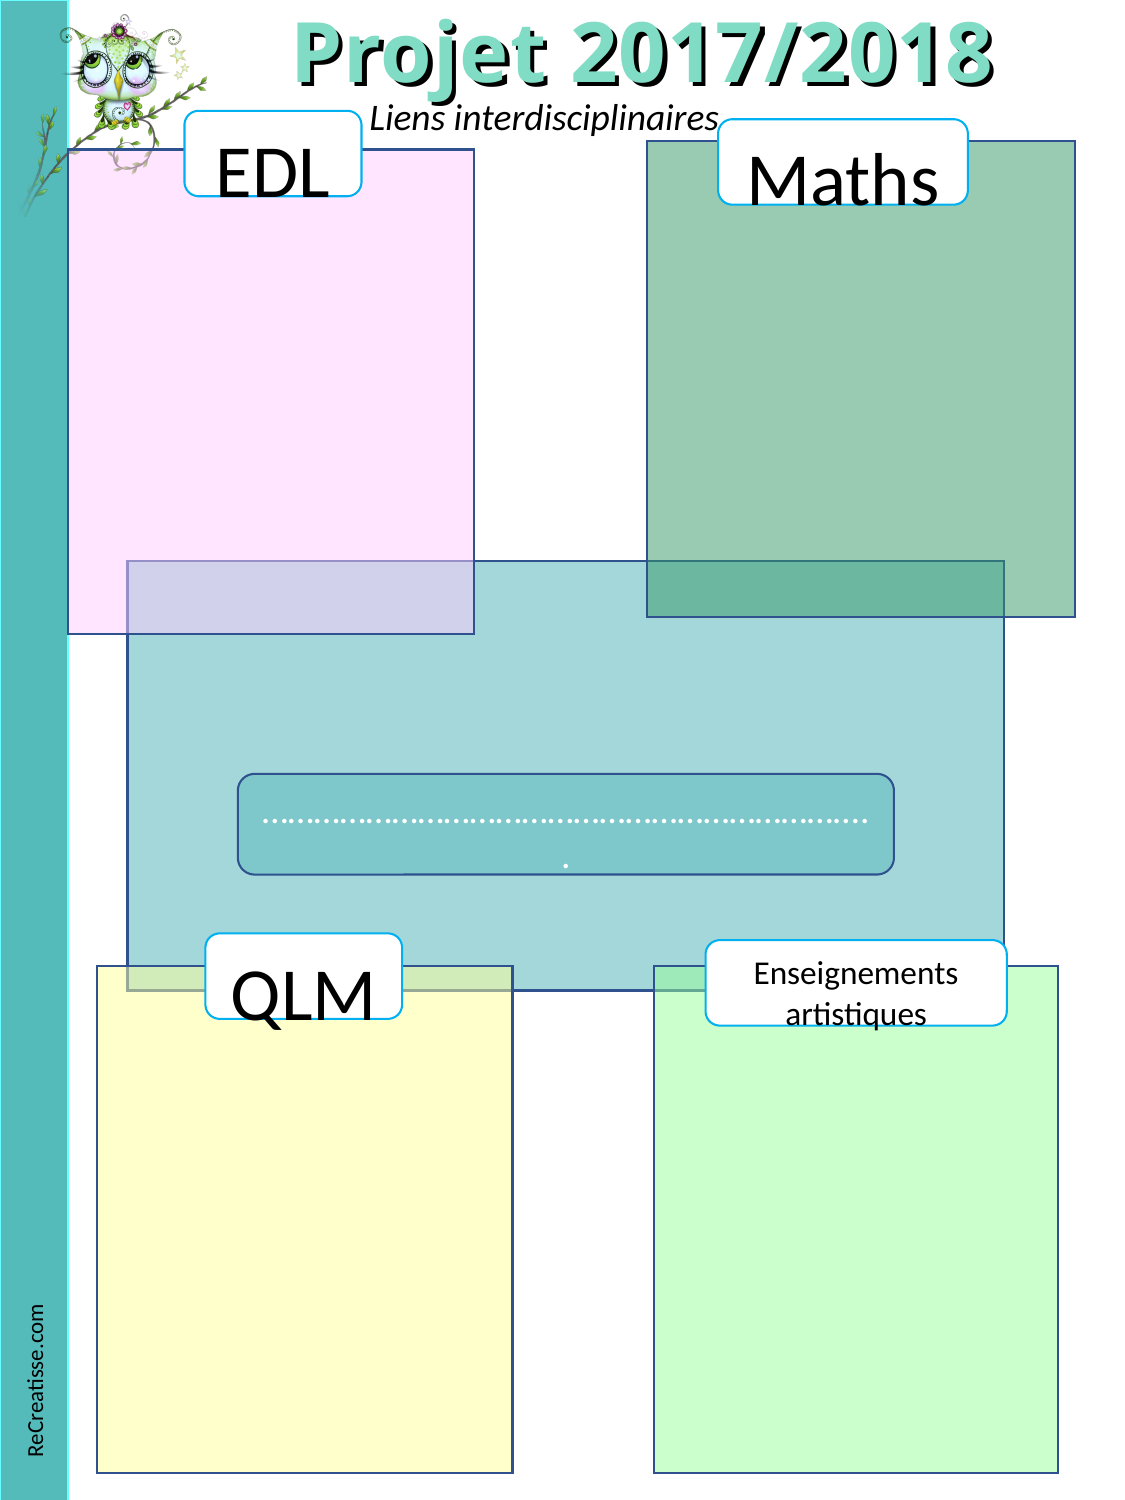

Projet 2017/2018
Liens interdisciplinaires
EDL
Maths
……………………………………………………………..
QLM
Enseignements artistiques
ReCreatisse.com